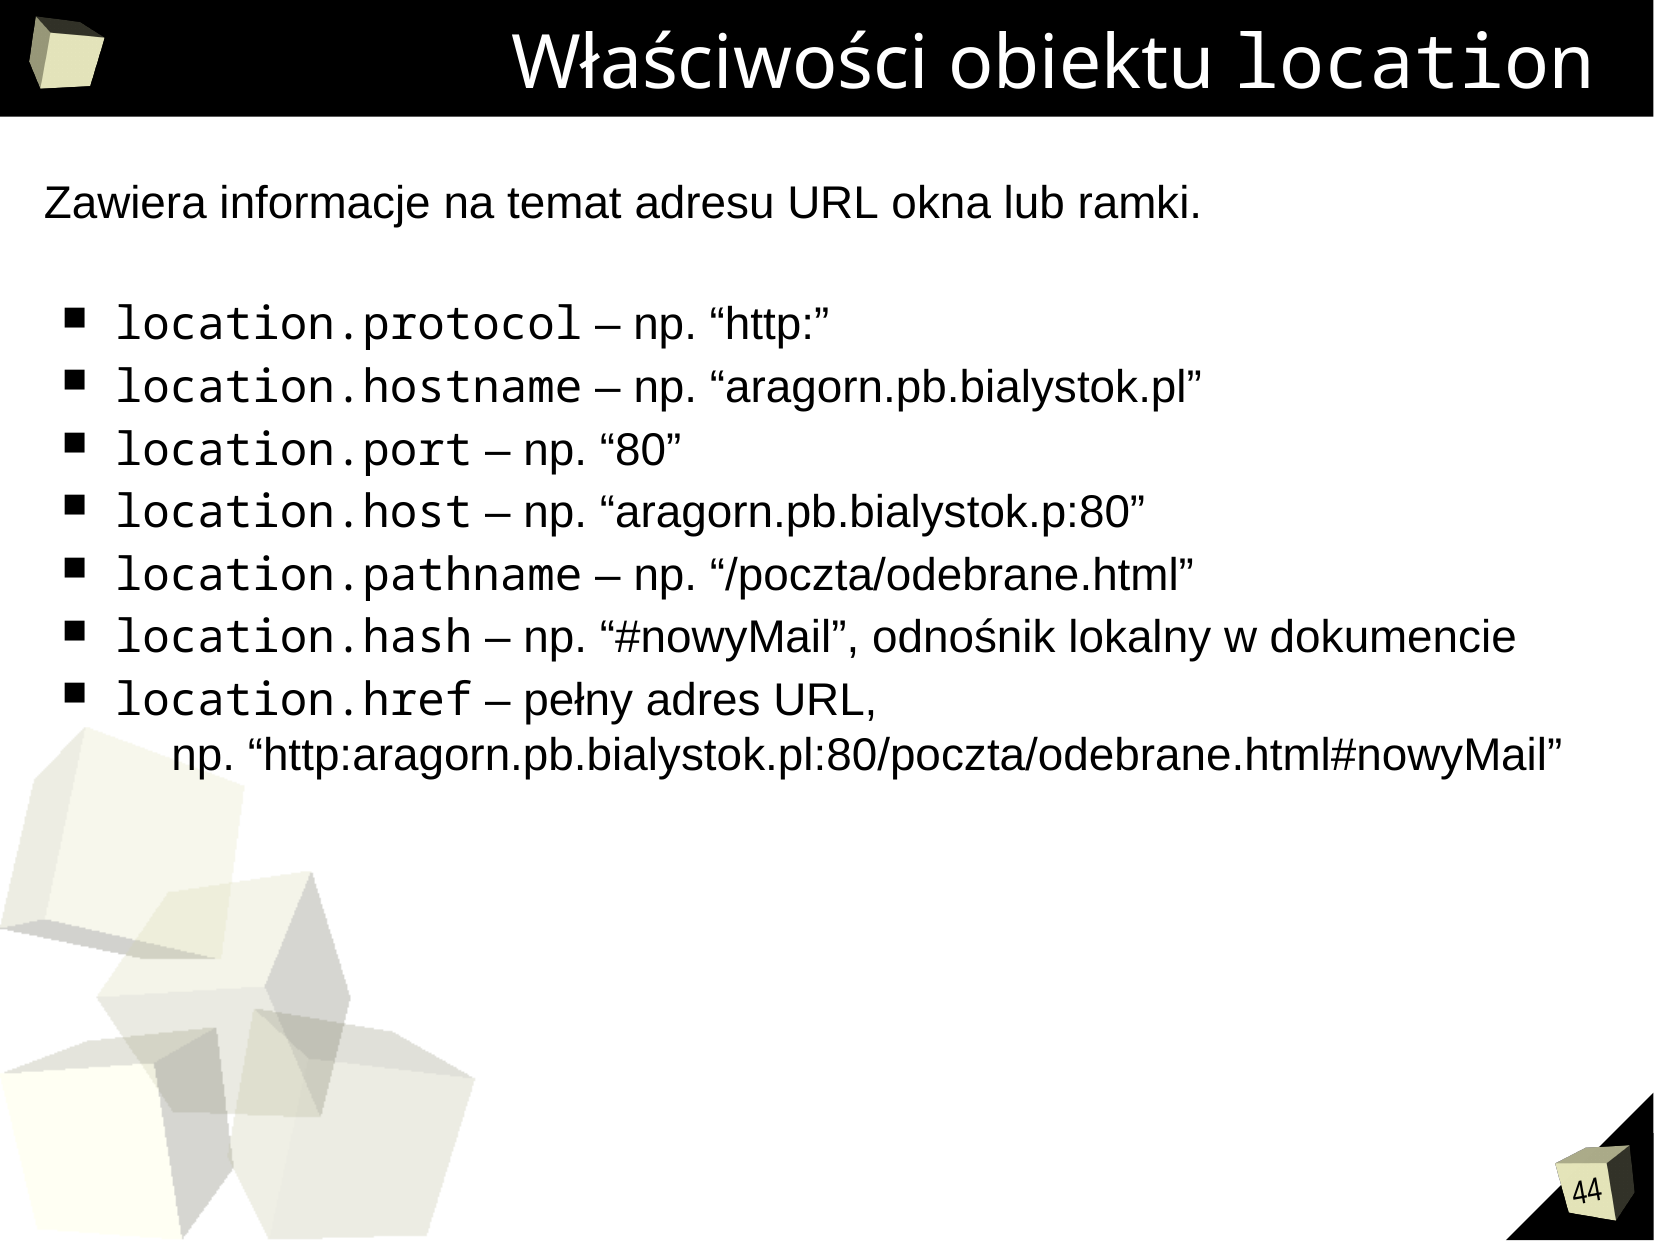

# Właściwości obiektu location
Zawiera informacje na temat adresu URL okna lub ramki.
location.protocol – np. “http:”
location.hostname – np. “aragorn.pb.bialystok.pl”
location.port – np. “80”
location.host – np. “aragorn.pb.bialystok.p:80”
location.pathname – np. “/poczta/odebrane.html”
location.hash – np. “#nowyMail”, odnośnik lokalny w dokumencie
location.href – pełny adres URL,
 np. “http:aragorn.pb.bialystok.pl:80/poczta/odebrane.html#nowyMail”